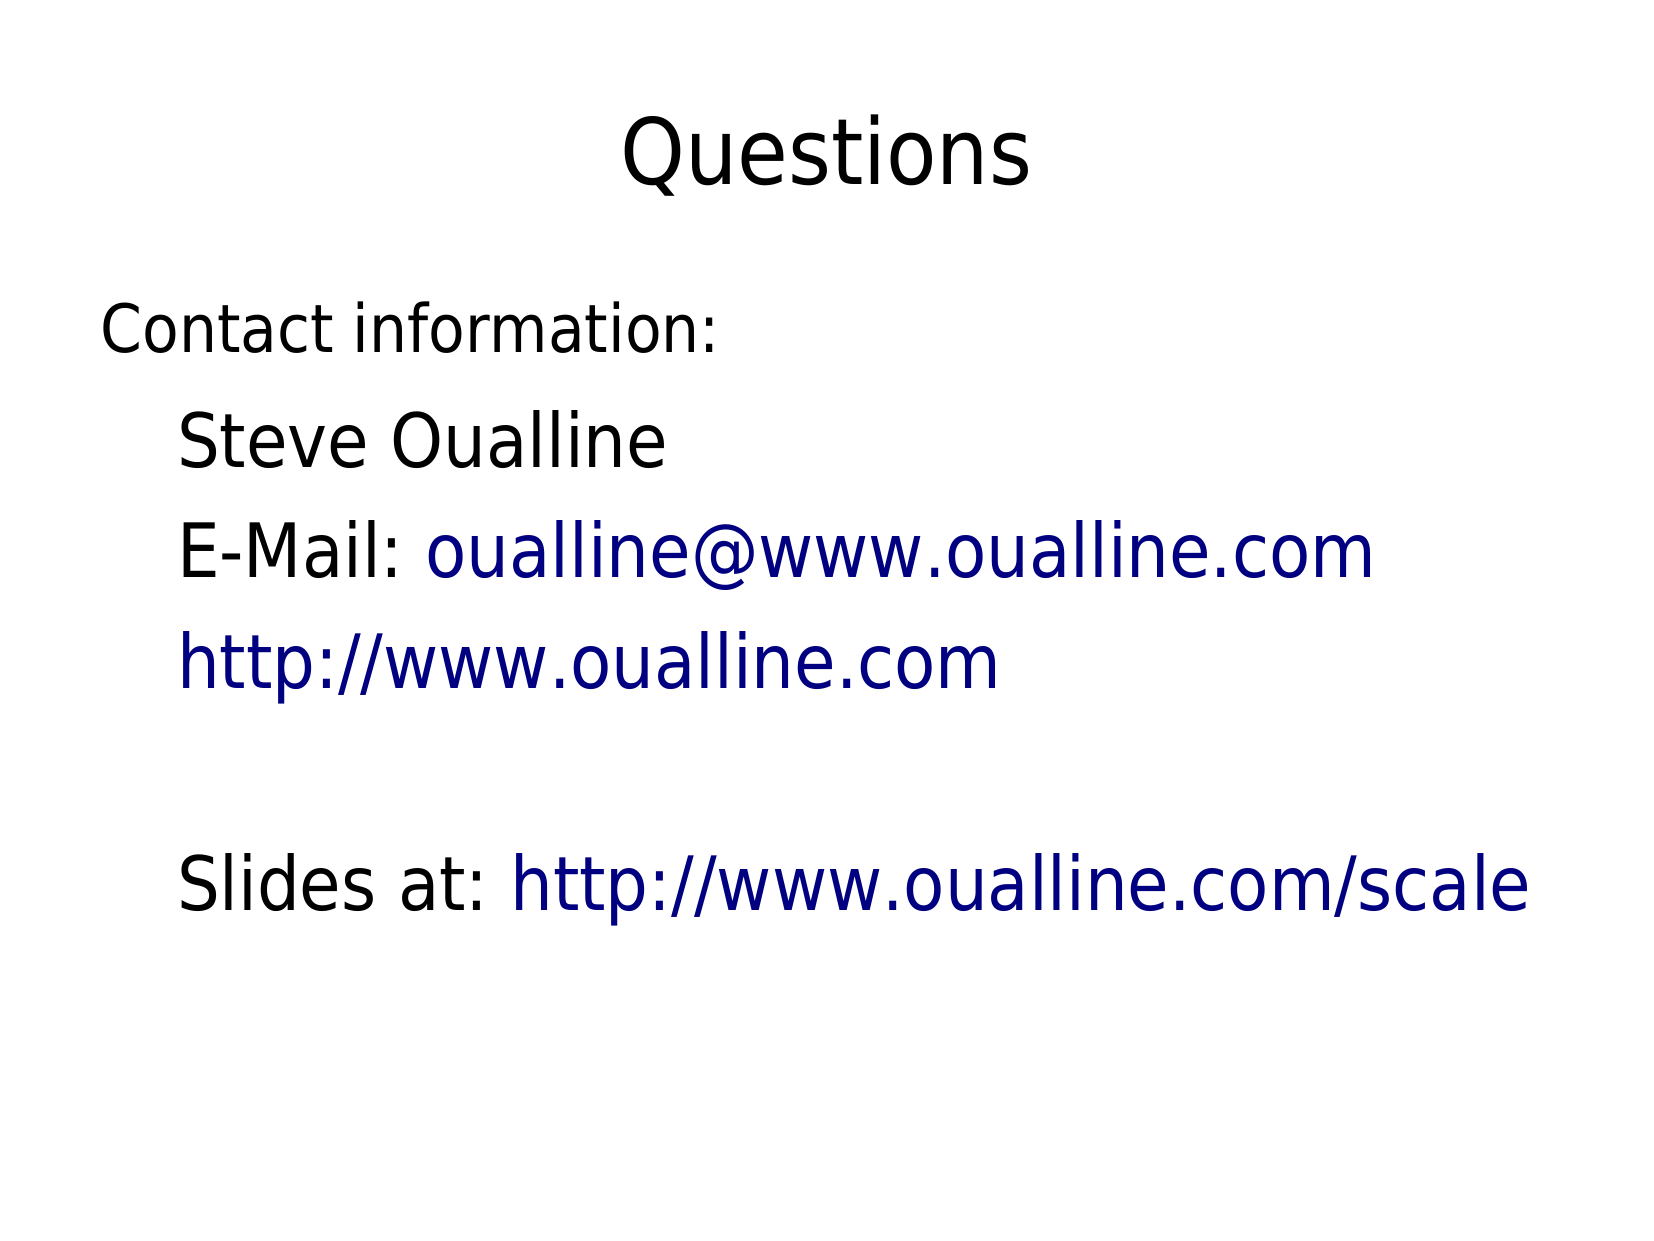

# Questions
Contact information:
Steve Oualline
E-Mail: oualline@www.oualline.com
http://www.oualline.com
Slides at: http://www.oualline.com/scale